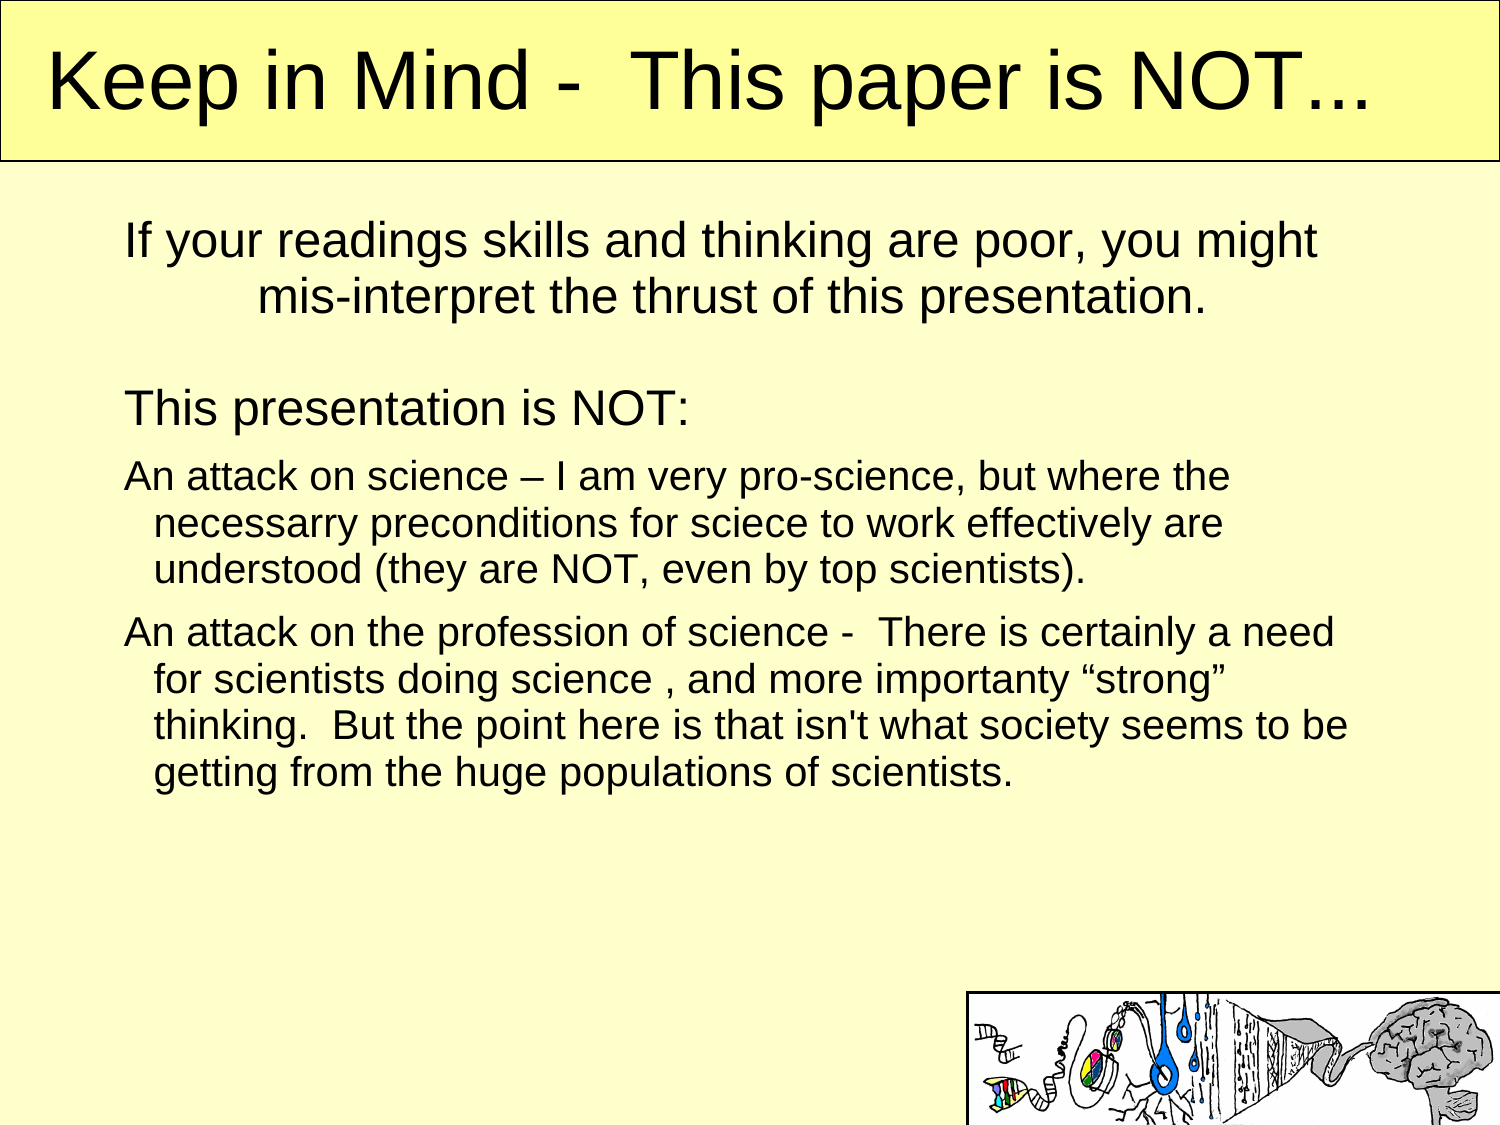

# Keep in Mind - This paper is NOT...
If your readings skills and thinking are poor, you might mis-interpret the thrust of this presentation.
This presentation is NOT:
An attack on science – I am very pro-science, but where the necessarry preconditions for sciece to work effectively are understood (they are NOT, even by top scientists).
An attack on the profession of science - There is certainly a need for scientists doing science , and more importanty “strong” thinking. But the point here is that isn't what society seems to be getting from the huge populations of scientists.